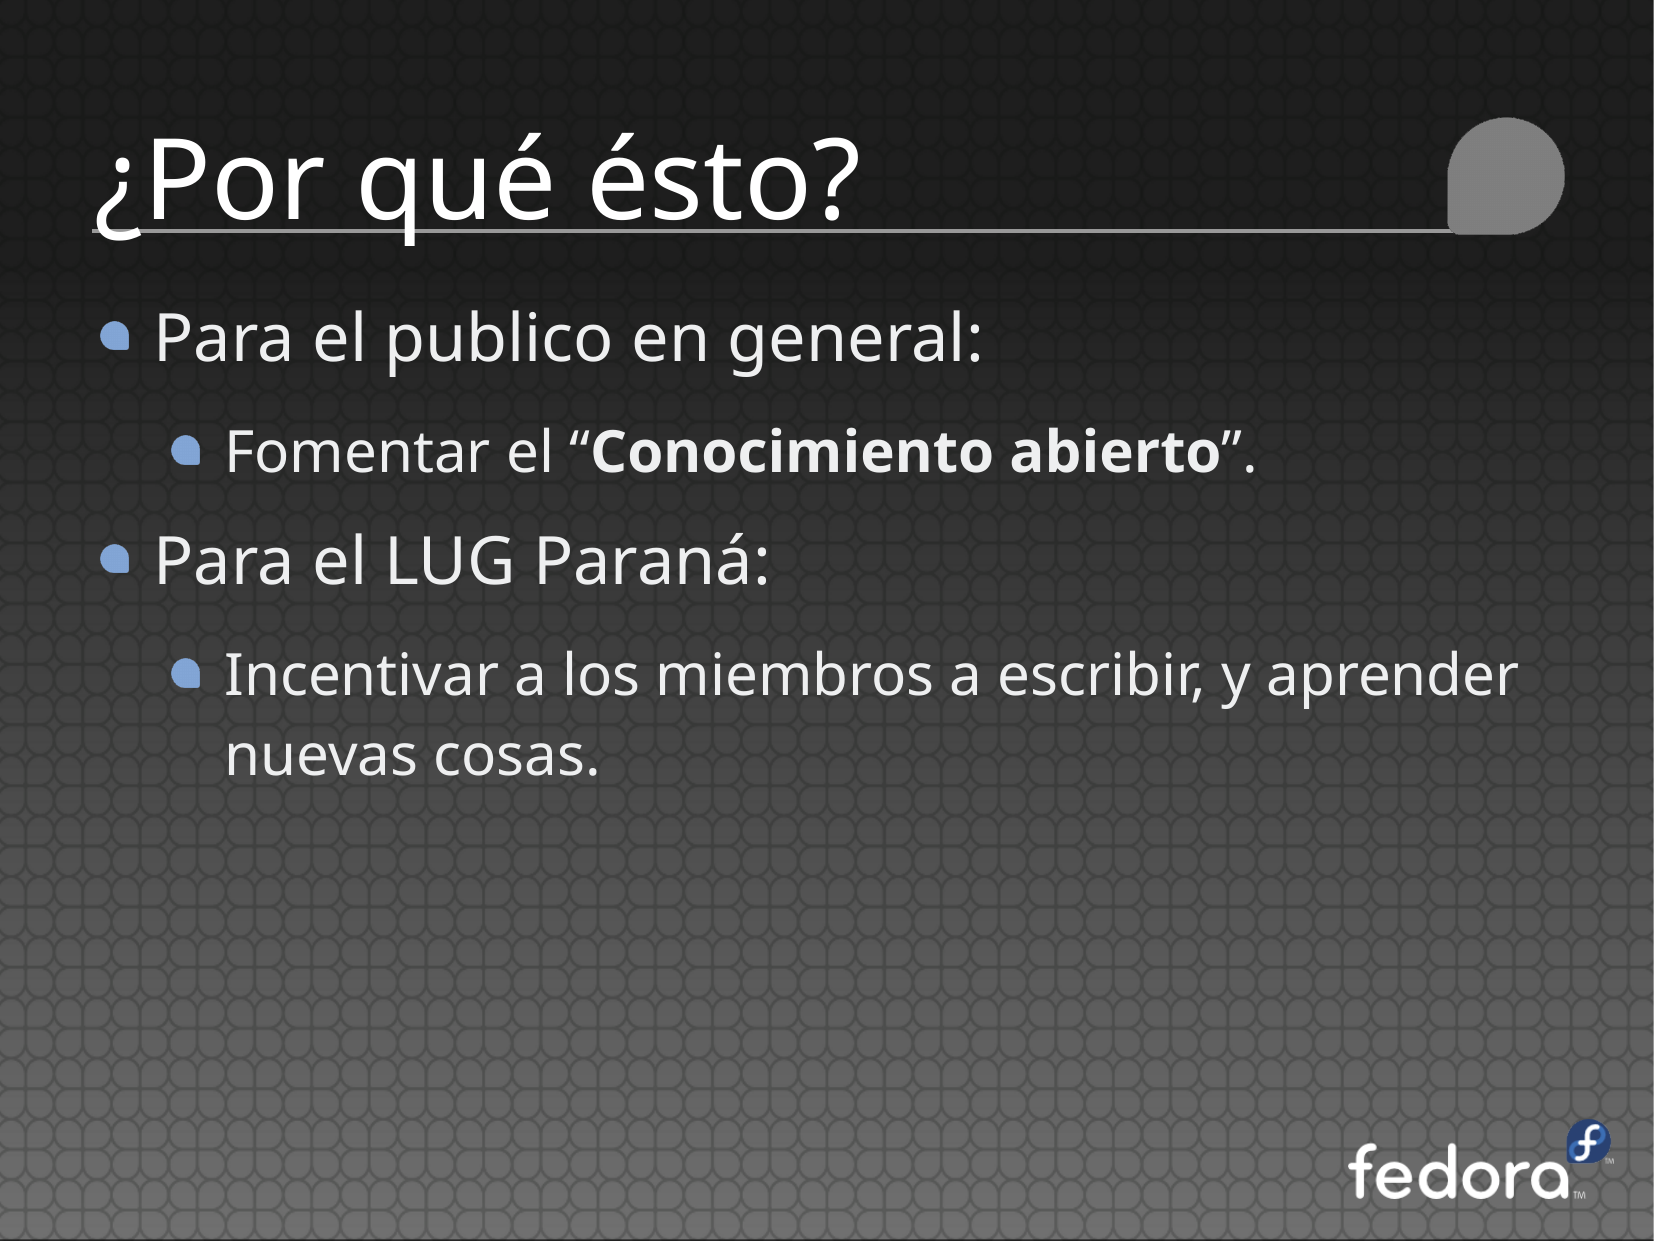

¿Por qué ésto?
# Para el publico en general:
Fomentar el “Conocimiento abierto”.
Para el LUG Paraná:
Incentivar a los miembros a escribir, y aprender nuevas cosas.